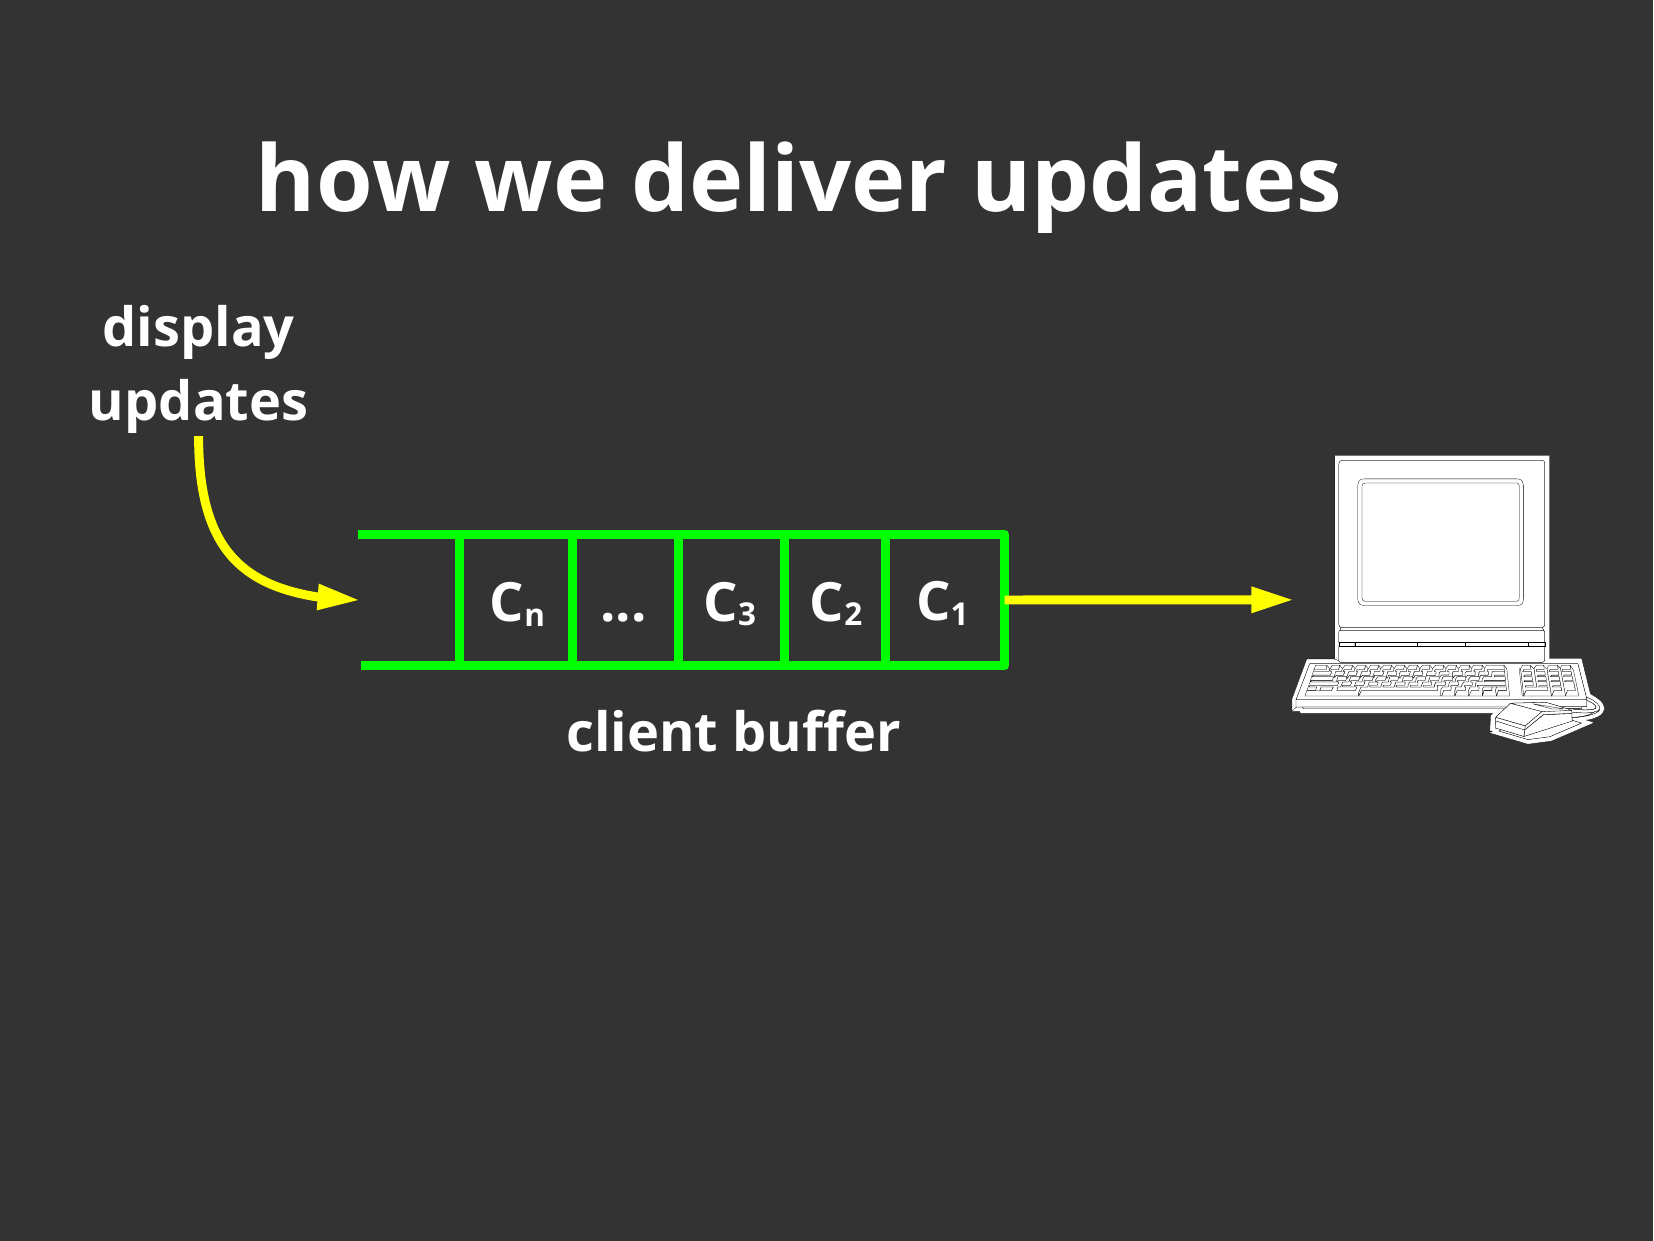

# how we deliver updates
display
updates
C1
C2
C3
...
Cn
client buffer